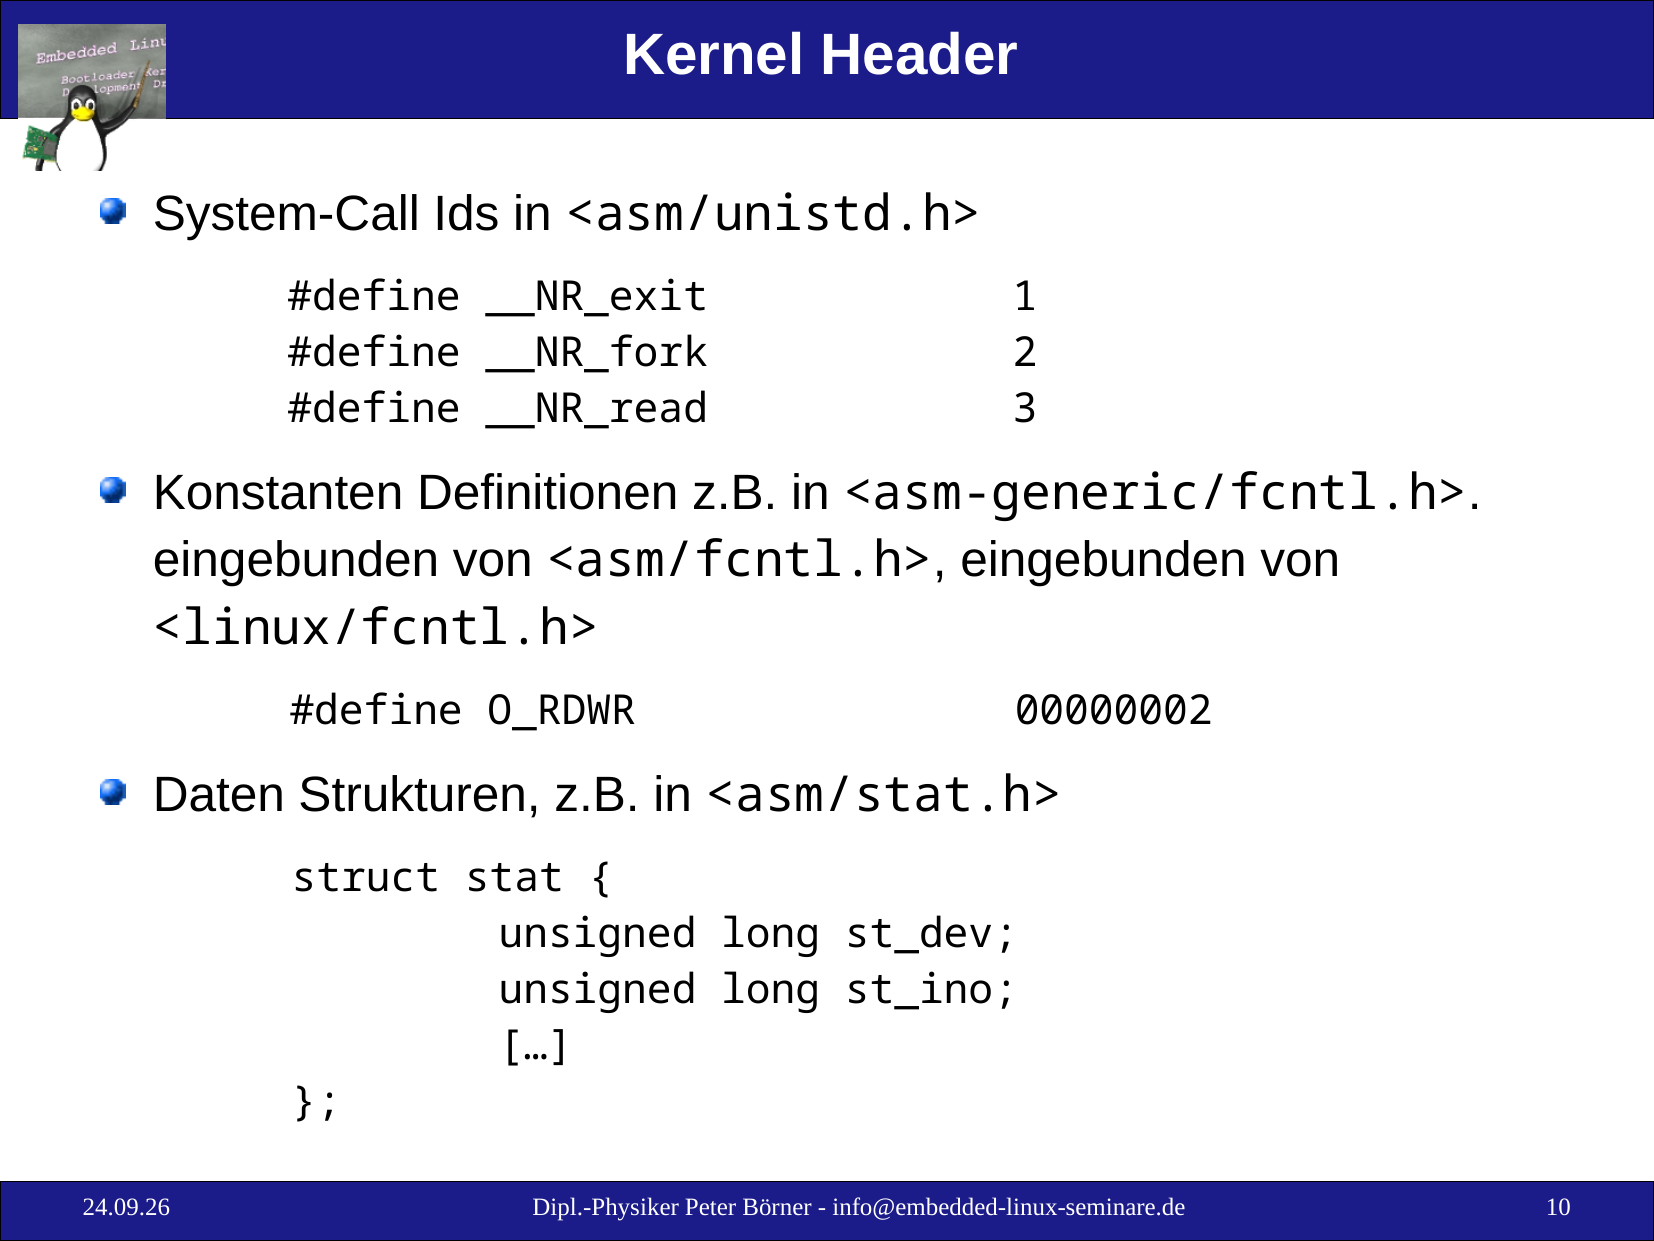

# Kernel Header
System-Call Ids in <asm/unistd.h>
#define __NR_exit	1
#define __NR_fork	2
#define __NR_read	3
Konstanten Definitionen z.B. in <asm-generic/fcntl.h>. eingebunden von <asm/fcntl.h>, eingebunden von <linux/fcntl.h>
#define O_RDWR	00000002
Daten Strukturen, z.B. in <asm/stat.h>
struct stat {
	unsigned long st_dev;
	unsigned long st_ino;
	[…]
};
 Dipl.-Physiker Peter Börner - info@embedded-linux-seminare.de
10